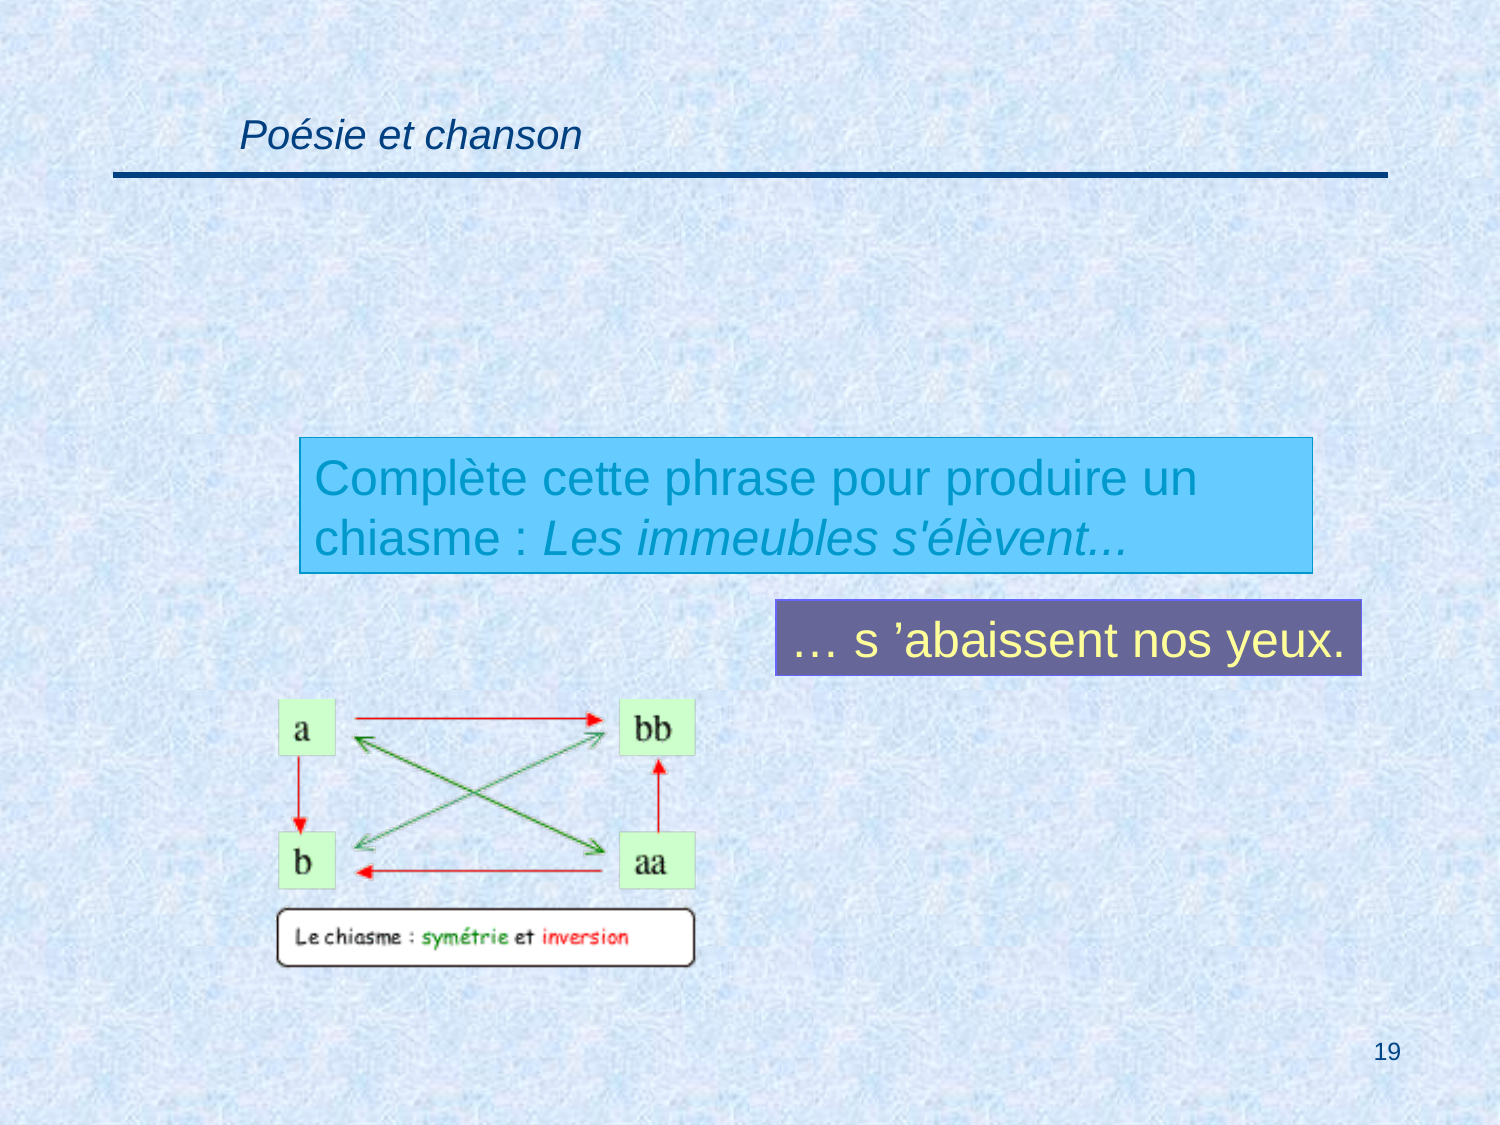

Poésie et chanson
Complète cette phrase pour produire un chiasme : Les immeubles s'élèvent...
… s ’abaissent nos yeux.
19